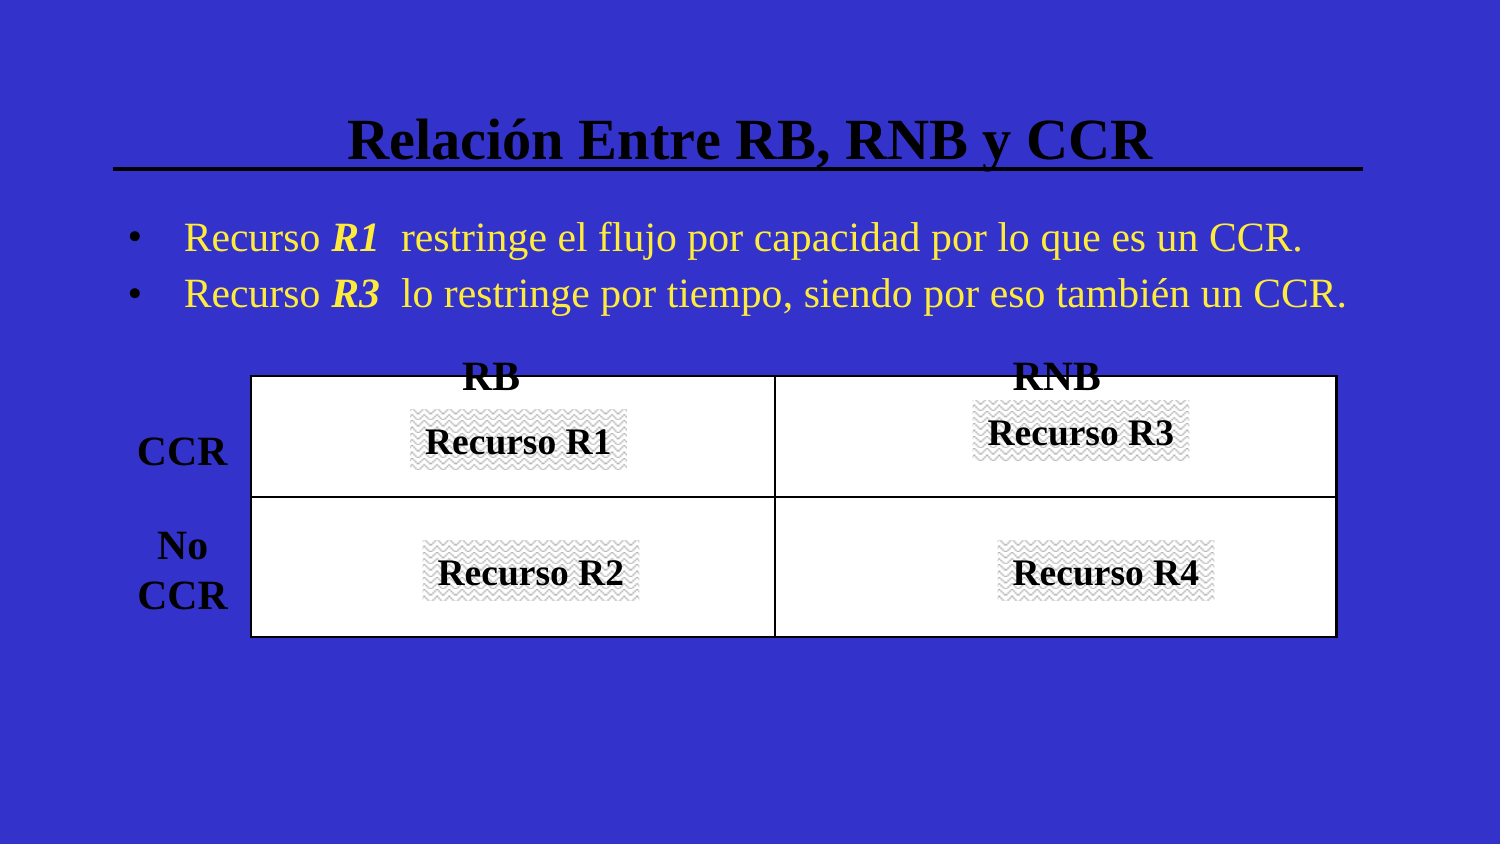

Relación Entre RB, RNB y CCR
# Recurso R1 restringe el flujo por capacidad por lo que es un CCR.
Recurso R3 lo restringe por tiempo, siendo por eso también un CCR.
RB
RNB
Recurso R3
Recurso R1
CCR
No
CCR
Recurso R2
Recurso R4